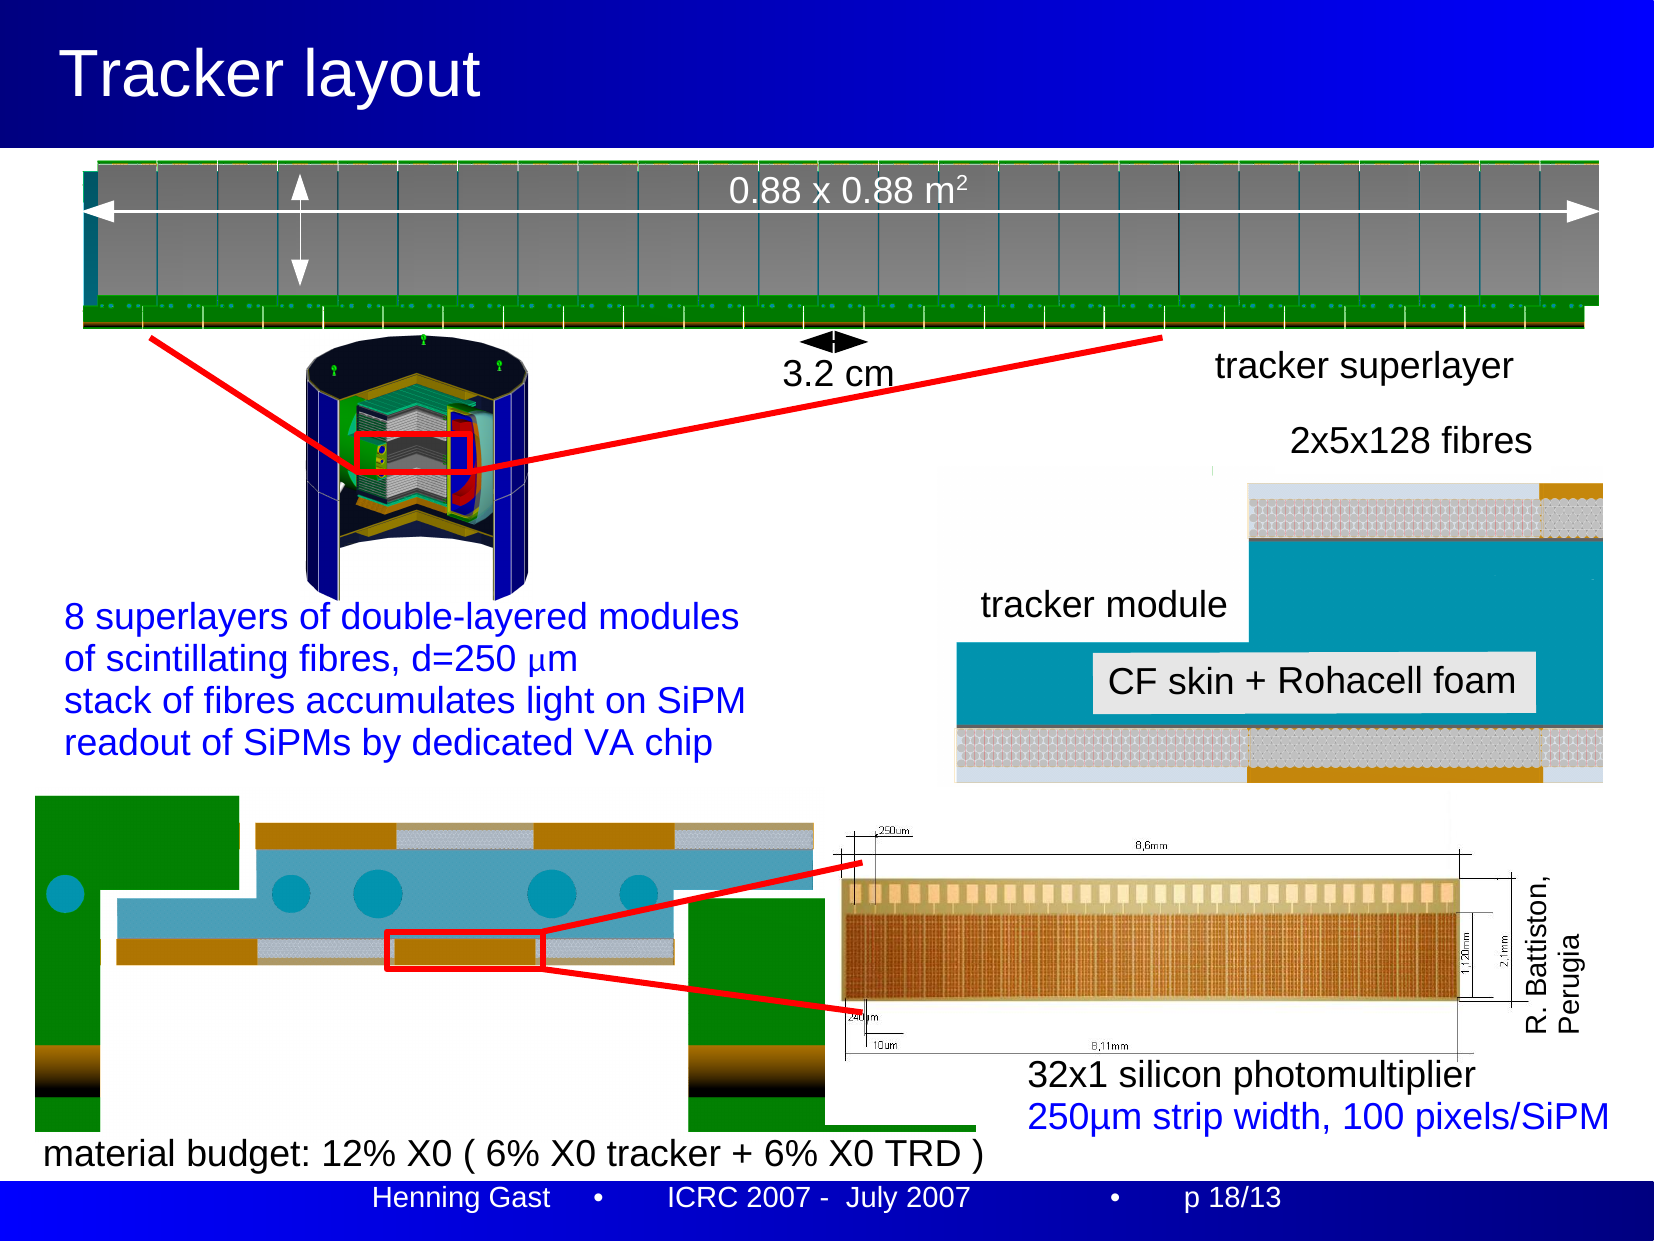

# Tracker layout
0.88 x 0.88 m2
tracker superlayer
3.2 cm
2x5x128 fibres
tracker module
8 superlayers of double-layered modules of scintillating fibres, d=250 m
stack of fibres accumulates light on SiPM
readout of SiPMs by dedicated VA chip
CF skin + Rohacell foam
R. Battiston, Perugia
32x1 silicon photomultiplier
250µm strip width, 100 pixels/SiPM
material budget: 12% X0 ( 6% X0 tracker + 6% X0 TRD )